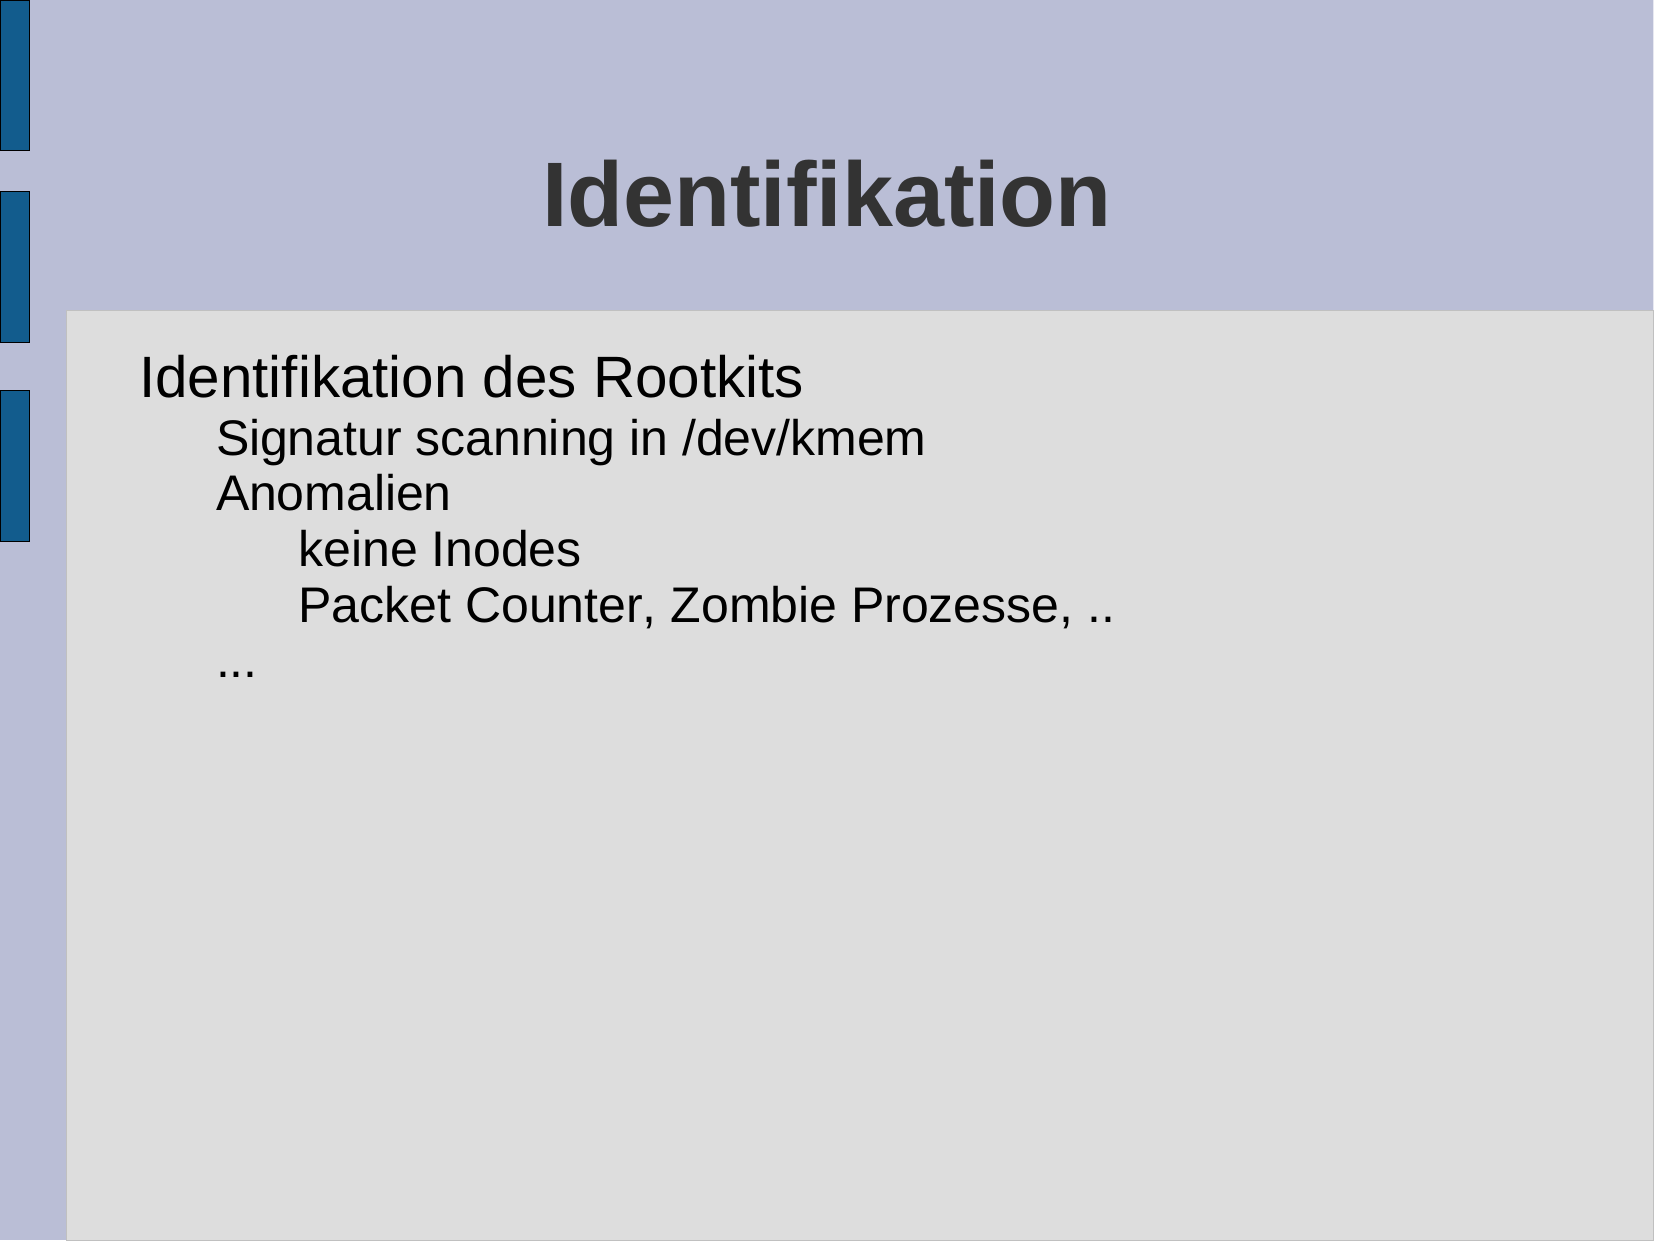

# Identifikation
Identifikation des Rootkits
Signatur scanning in /dev/kmem
Anomalien
keine Inodes
Packet Counter, Zombie Prozesse, ..
...